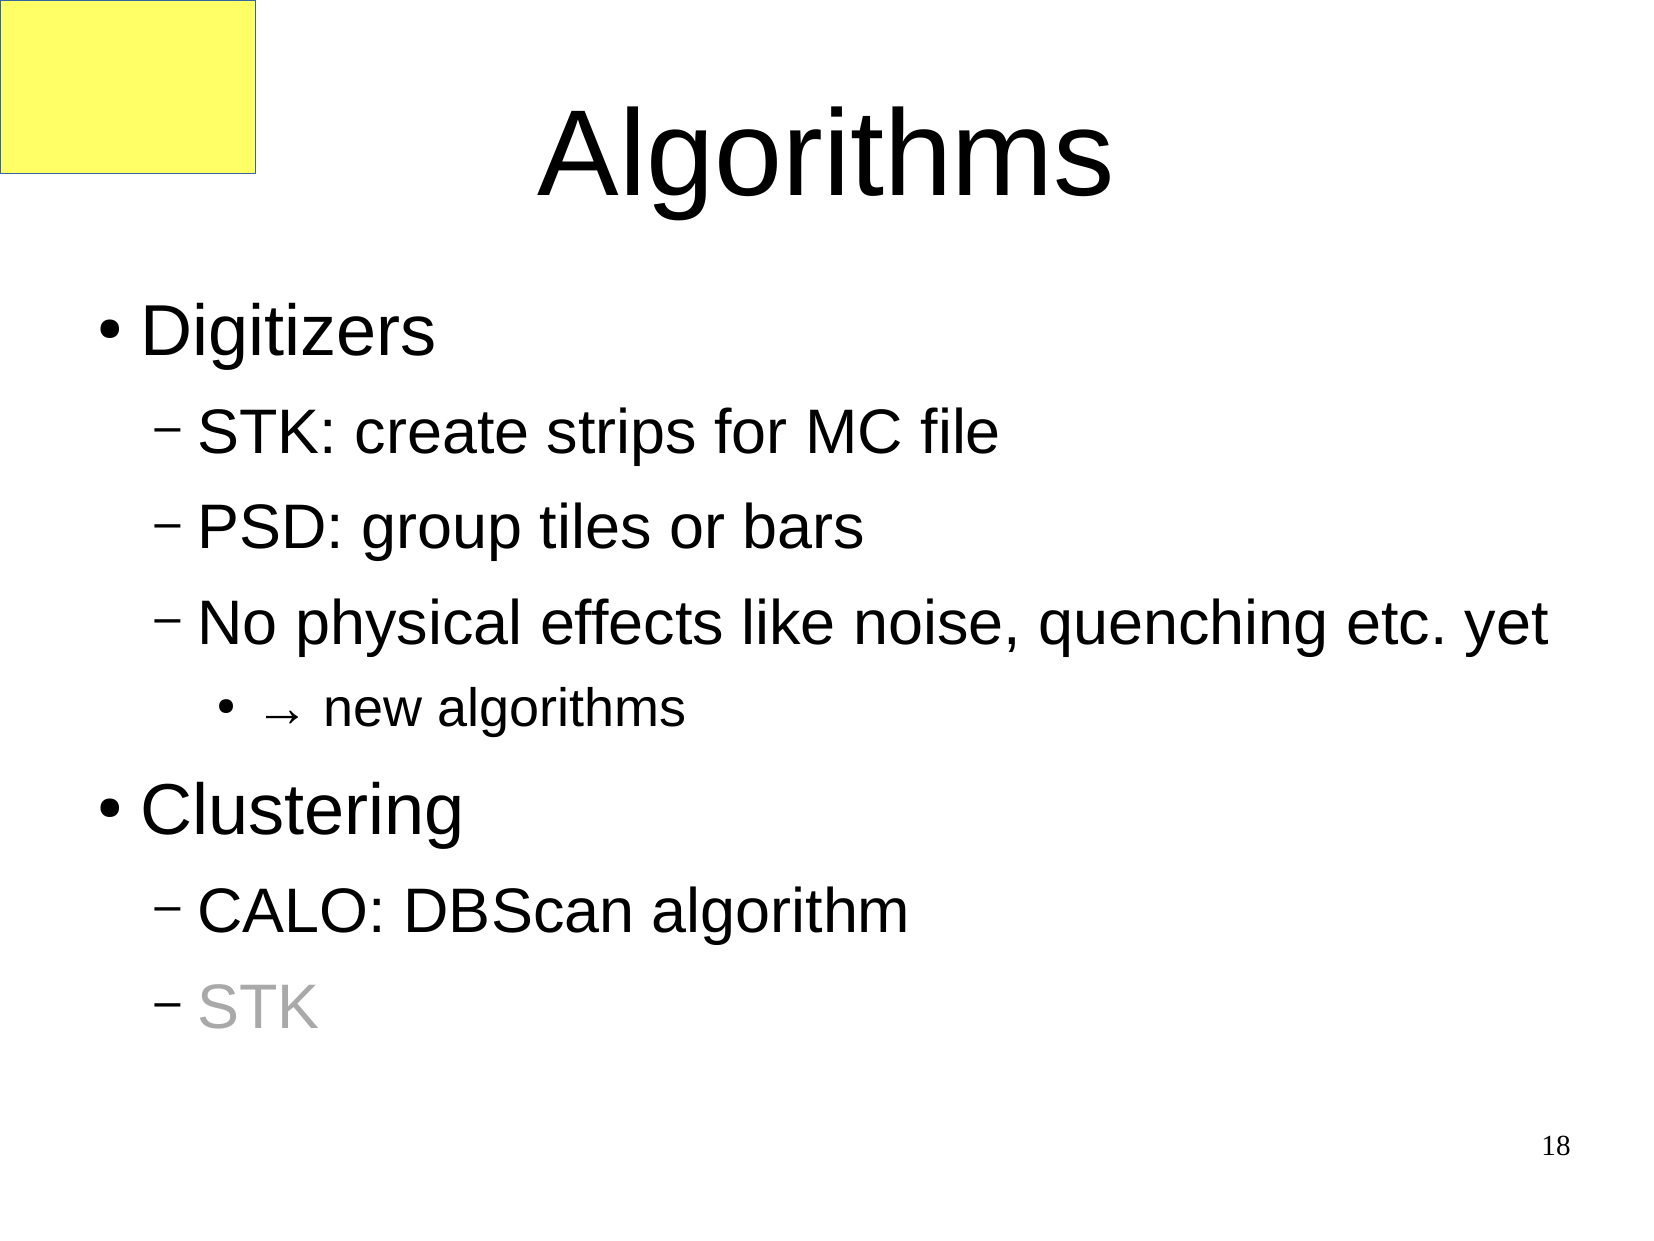

# Algorithms
Digitizers
STK: create strips for MC file
PSD: group tiles or bars
No physical effects like noise, quenching etc. yet
→ new algorithms
Clustering
CALO: DBScan algorithm
STK
18